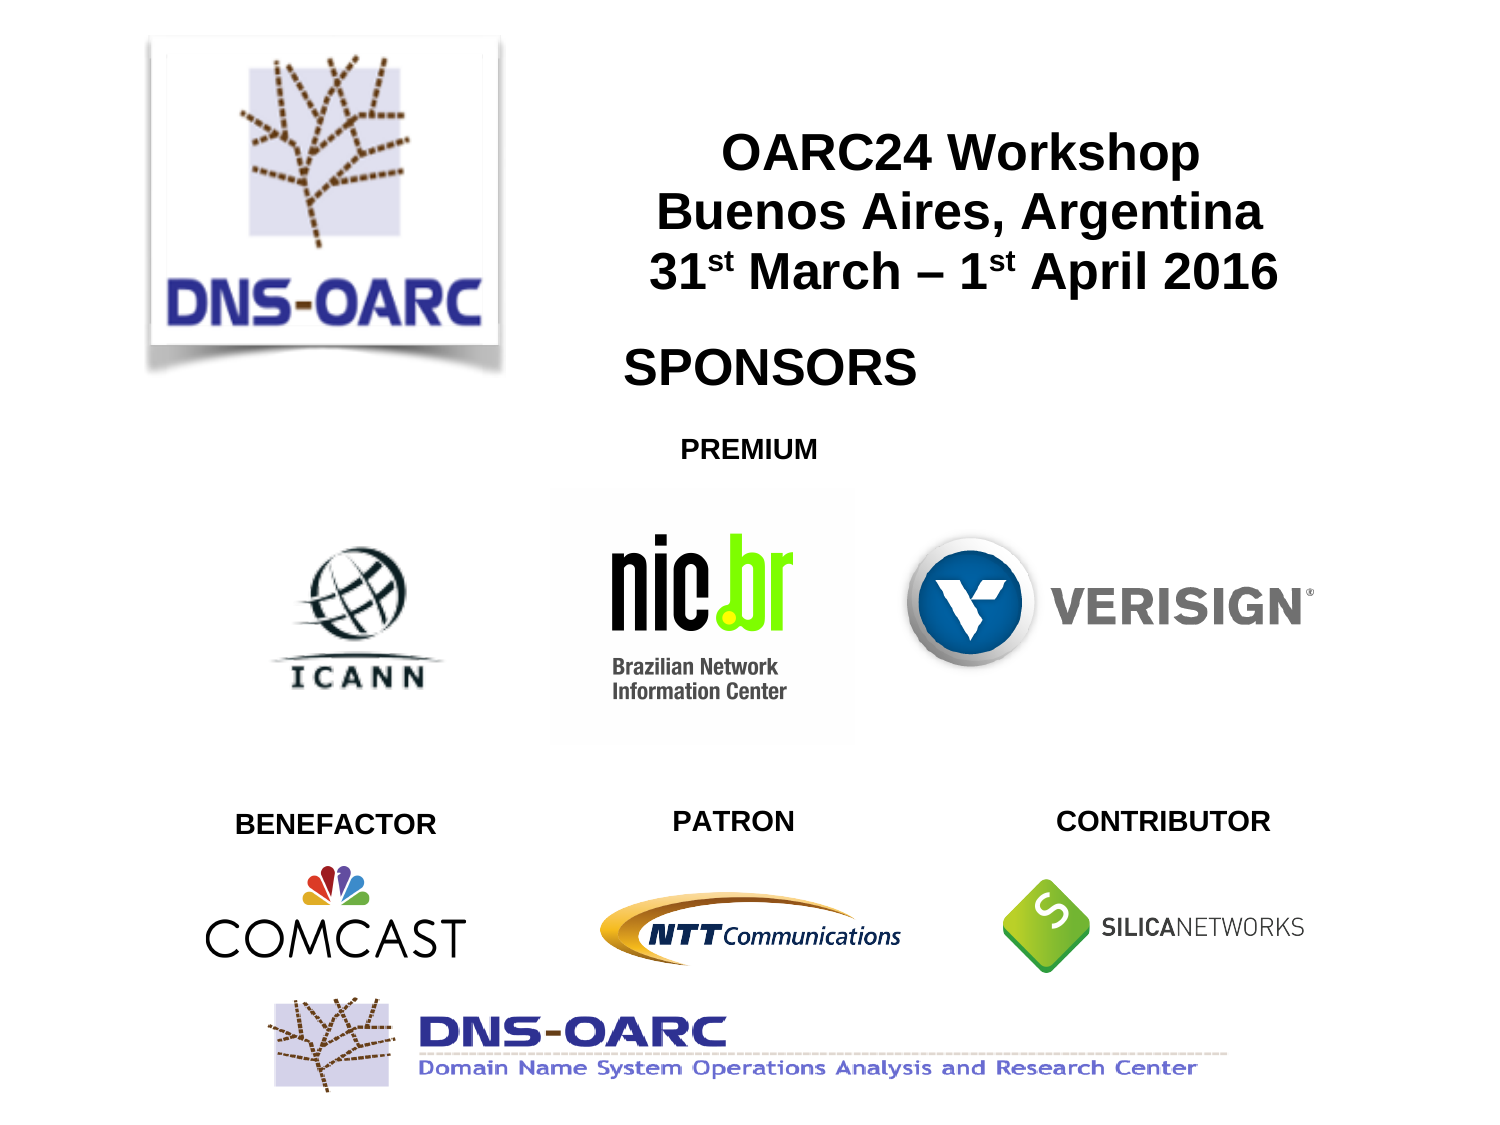

OARC24 Workshop
Buenos Aires, Argentina
31st March – 1st April 2016
SPONSORS
PREMIUM
PATRON
CONTRIBUTOR
BENEFACTOR